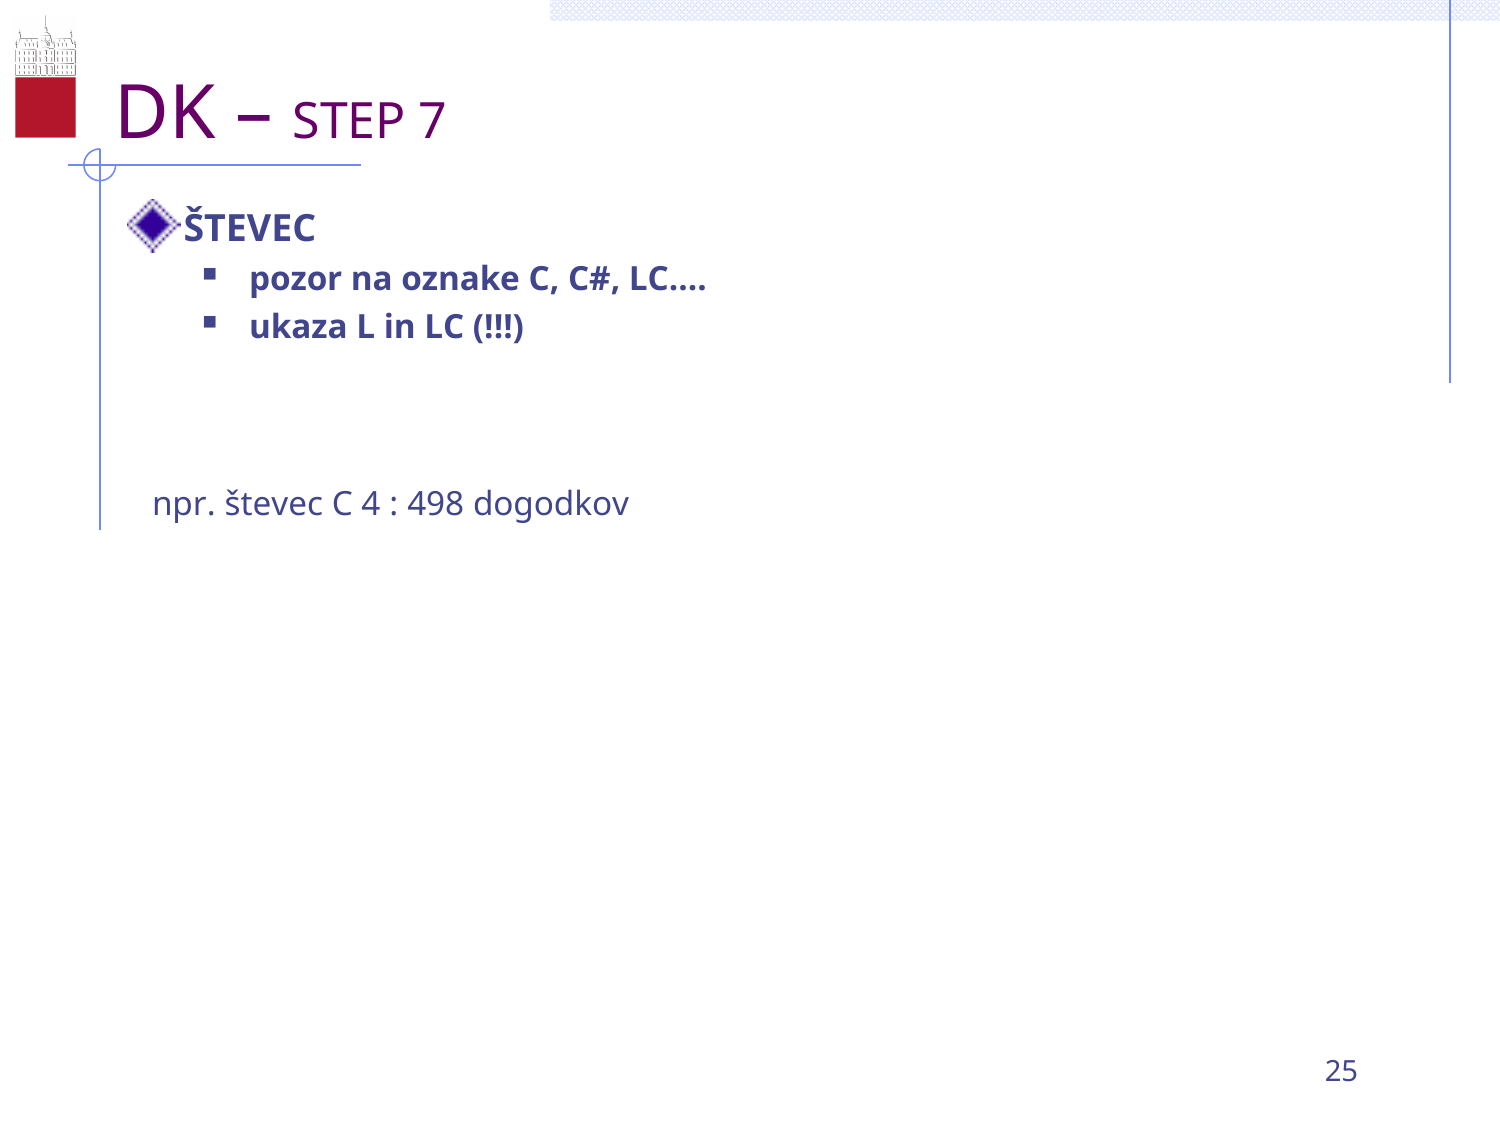

DK – STEP 7
# ŠTEVEC
pozor na oznake C, C#, LC....
ukaza L in LC (!!!)
npr. števec C 4 : 498 dogodkov